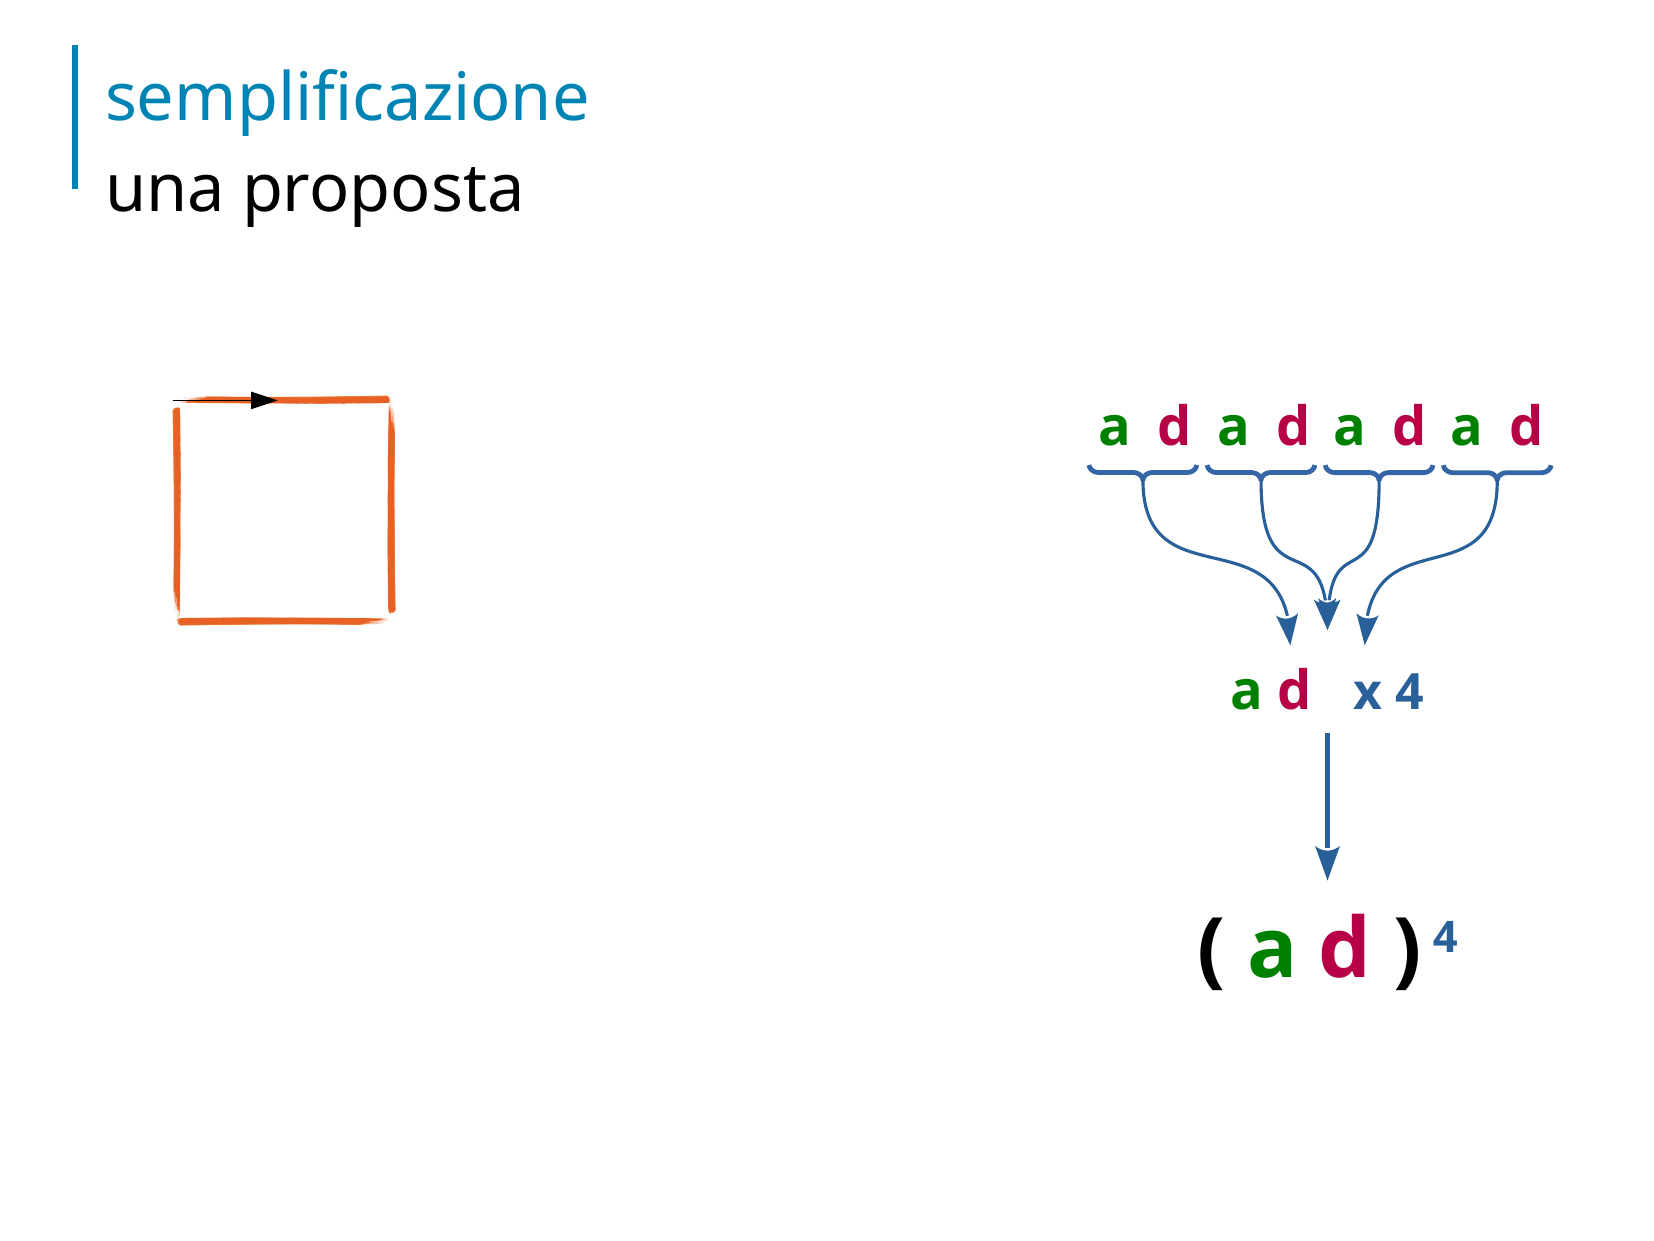

# semplificazione una proposta
a
d
a
d
d
a
a
d
a d x 4
( a d ) 4